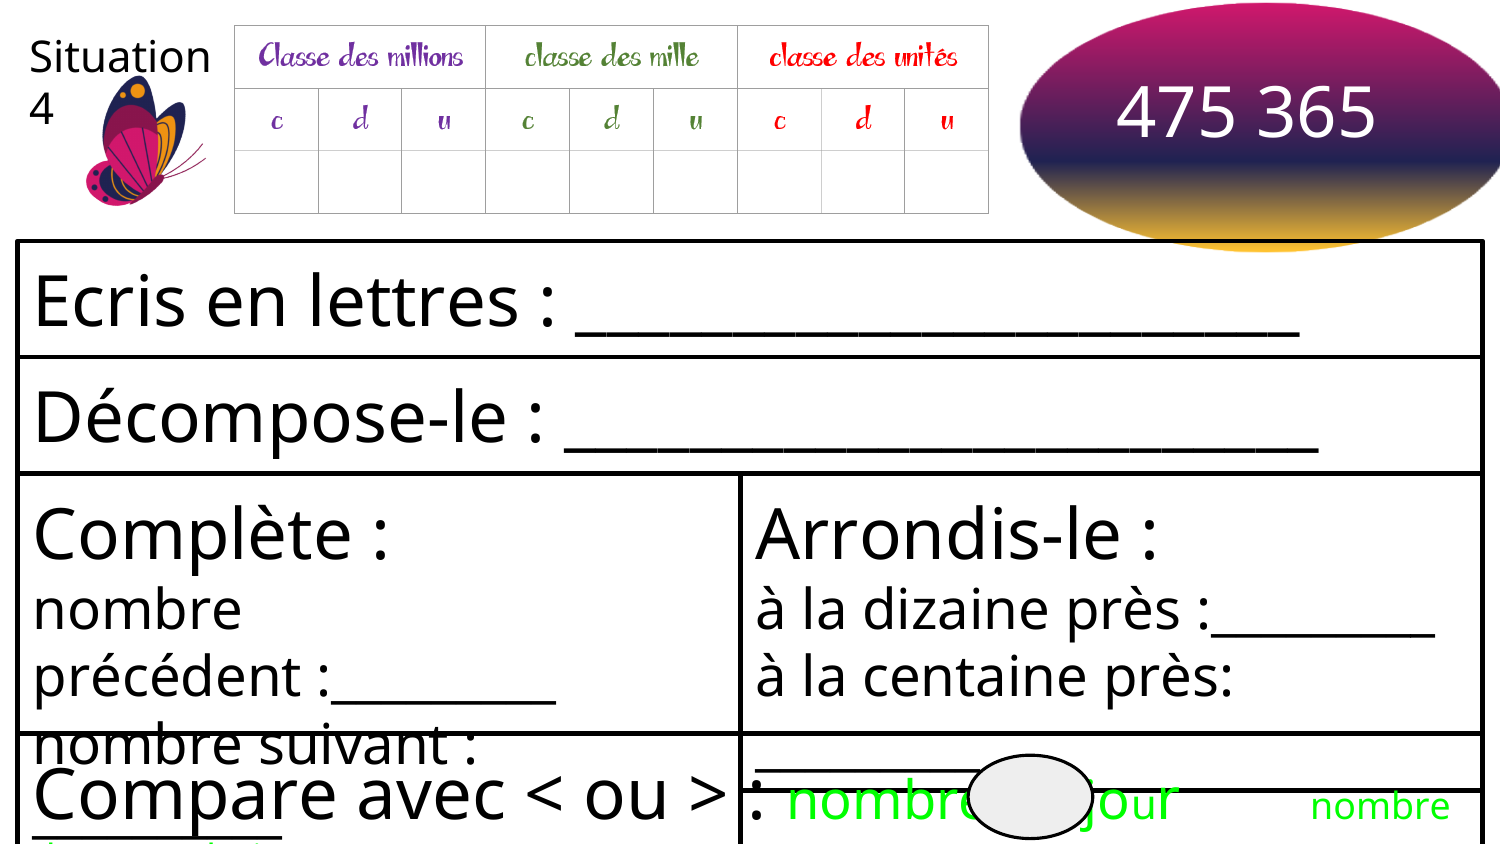

475 365
Situation 4
Ecris en lettres : _______________________
Décompose-le : ________________________
Complète :
nombre précédent :_________
nombre suivant : __________
Arrondis-le :
à la dizaine près :_________
à la centaine près: _________
Compare avec < ou > : nombre du jour nombre de votre choix